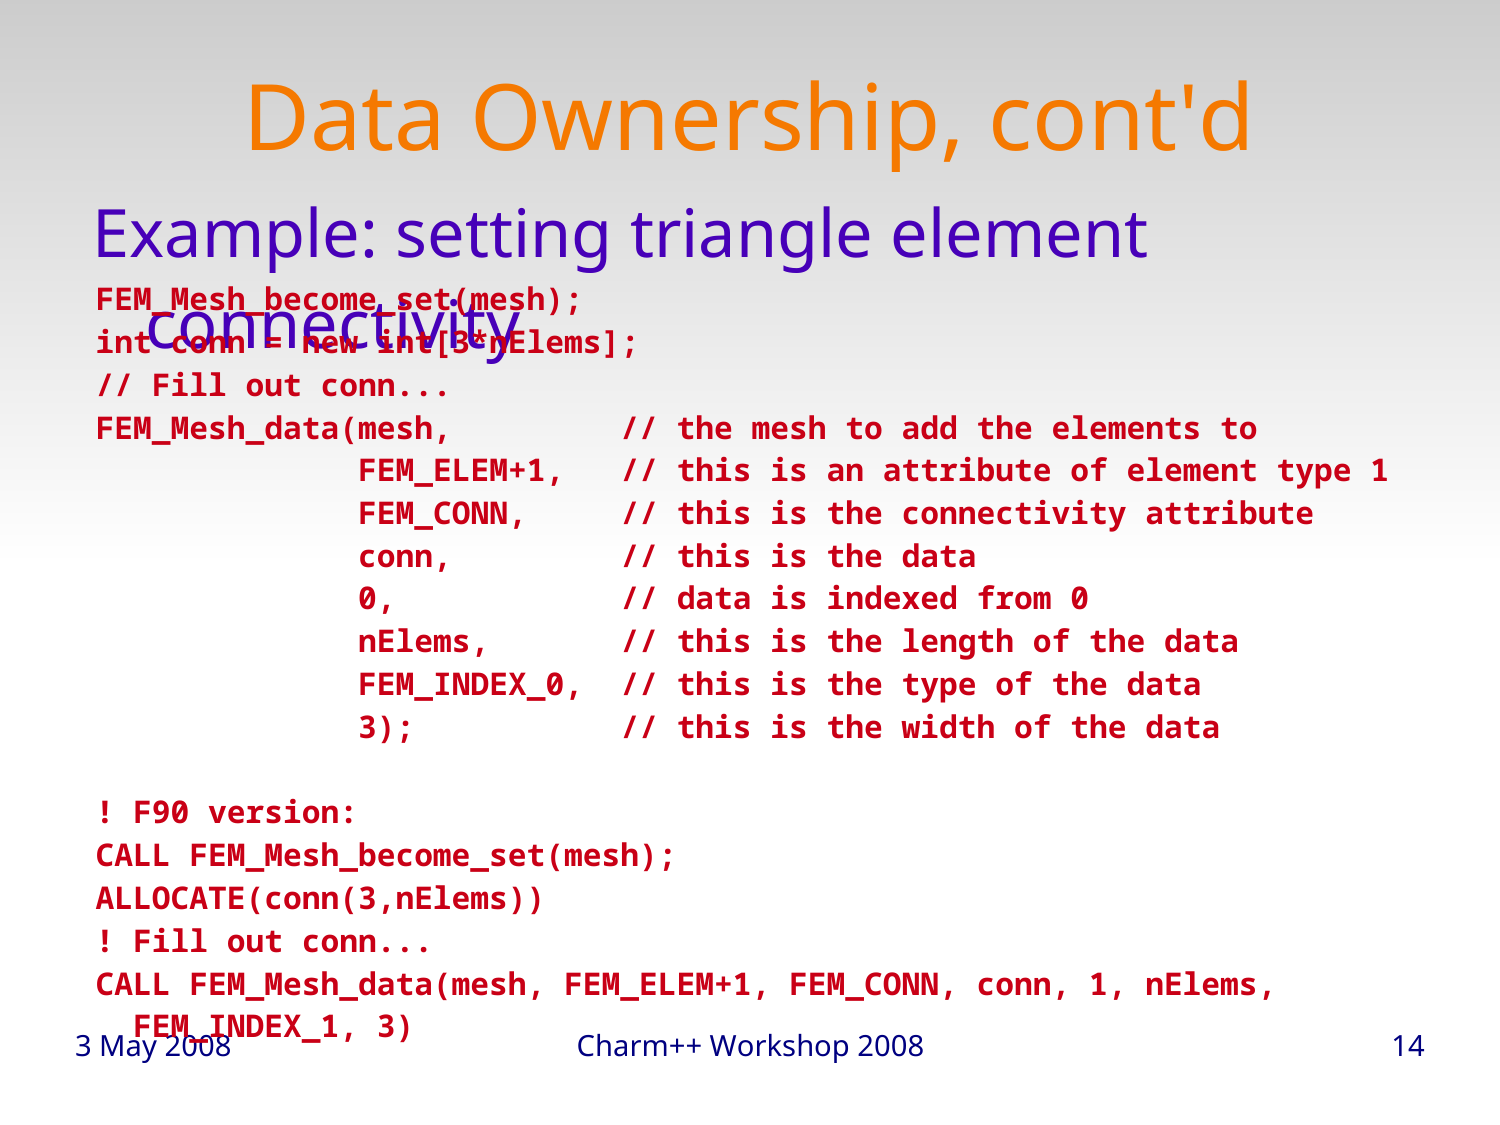

# Data Ownership, cont'd
Example: setting triangle element connectivity
FEM_Mesh_become_set(mesh);
int conn = new int[3*nElems];
// Fill out conn...
FEM_Mesh_data(mesh, // the mesh to add the elements to
 FEM_ELEM+1, // this is an attribute of element type 1
 FEM_CONN, // this is the connectivity attribute
 conn, // this is the data
 0, // data is indexed from 0
 nElems, // this is the length of the data
 FEM_INDEX_0, // this is the type of the data
 3); // this is the width of the data
! F90 version:
CALL FEM_Mesh_become_set(mesh);
ALLOCATE(conn(3,nElems))
! Fill out conn...
CALL FEM_Mesh_data(mesh, FEM_ELEM+1, FEM_CONN, conn, 1, nElems,
 FEM_INDEX_1, 3)
3 May 2008
Charm++ Workshop 2008
14